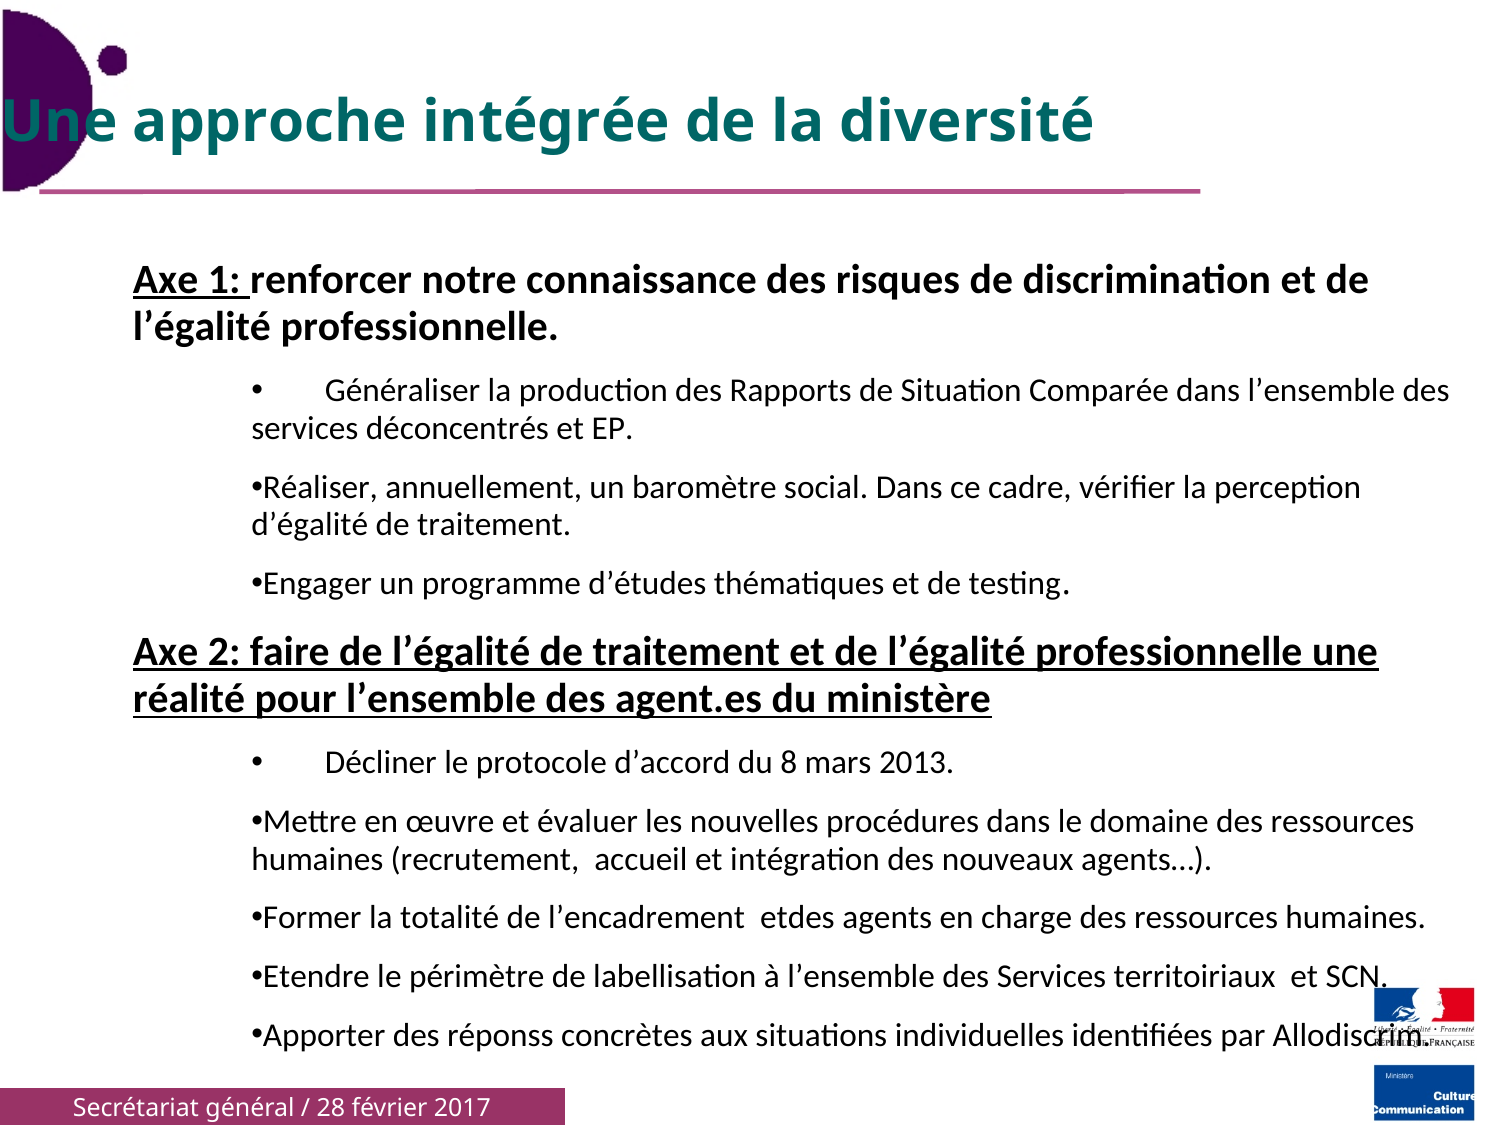

# Une approche intégrée de la diversité
Axe 1: renforcer notre connaissance des risques de discrimination et de l’égalité professionnelle.
	Généraliser la production des Rapports de Situation Comparée dans l’ensemble des services déconcentrés et EP.
Réaliser, annuellement, un baromètre social. Dans ce cadre, vérifier la perception d’égalité de traitement.
Engager un programme d’études thématiques et de testing.
Axe 2: faire de l’égalité de traitement et de l’égalité professionnelle une réalité pour l’ensemble des agent.es du ministère
	Décliner le protocole d’accord du 8 mars 2013.
Mettre en œuvre et évaluer les nouvelles procédures dans le domaine des ressources humaines (recrutement, accueil et intégration des nouveaux agents…).
Former la totalité de l’encadrement etdes agents en charge des ressources humaines.
Etendre le périmètre de labellisation à l’ensemble des Services territoiriaux et SCN.
Apporter des réponss concrètes aux situations individuelles identifiées par Allodiscrim.